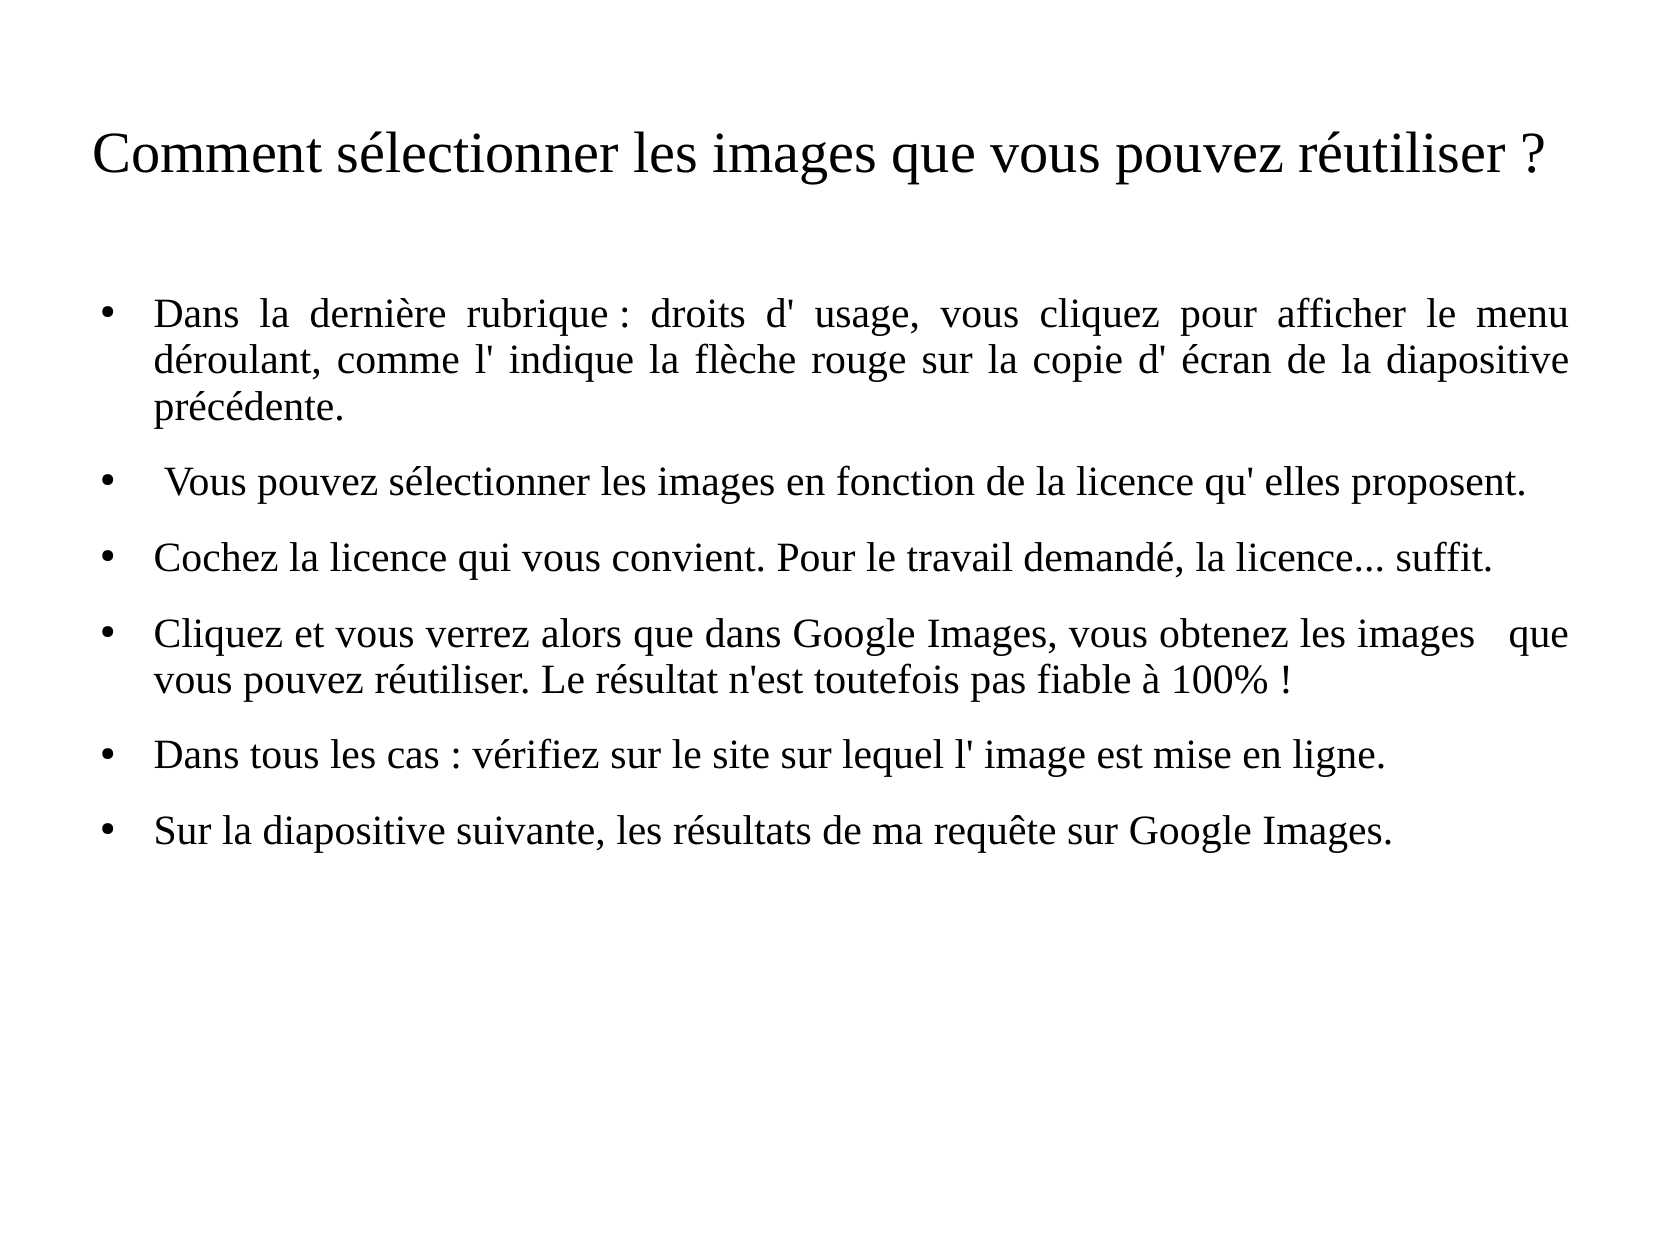

# Comment sélectionner les images que vous pouvez réutiliser ?
Dans la dernière rubrique : droits d' usage, vous cliquez pour afficher le menu déroulant, comme l' indique la flèche rouge sur la copie d' écran de la diapositive précédente.
 Vous pouvez sélectionner les images en fonction de la licence qu' elles proposent.
Cochez la licence qui vous convient. Pour le travail demandé, la licence... suffit.
Cliquez et vous verrez alors que dans Google Images, vous obtenez les images que vous pouvez réutiliser. Le résultat n'est toutefois pas fiable à 100% !
Dans tous les cas : vérifiez sur le site sur lequel l' image est mise en ligne.
Sur la diapositive suivante, les résultats de ma requête sur Google Images.